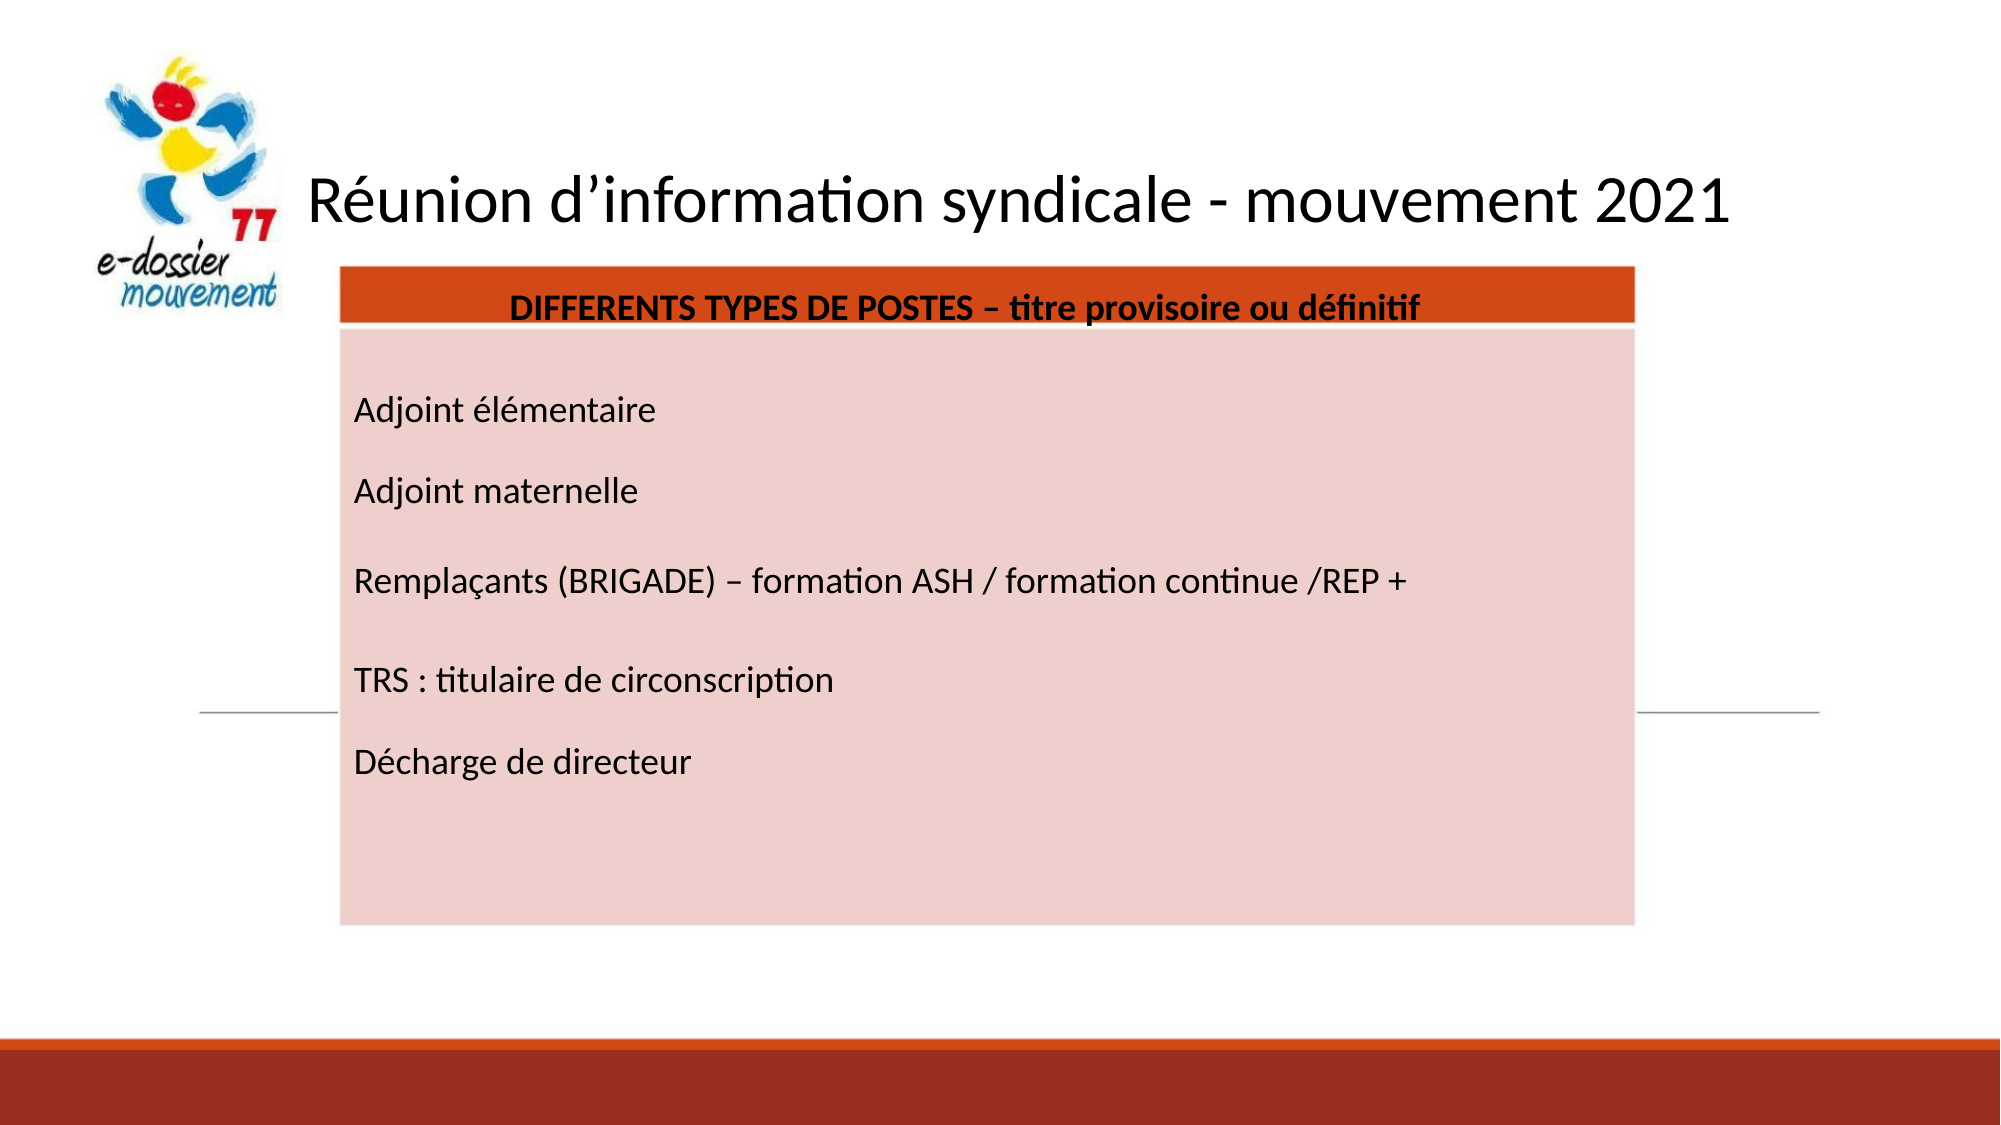

Réunion d’information syndicale - mouvement 2021
 DIFFERENTS TYPES DE POSTES – titre provisoire ou définitif
Adjoint élémentaire
Adjoint maternelle
Remplaçants (BRIGADE) – formation ASH / formation continue /REP +
TRS : titulaire de circonscription
Décharge de directeur